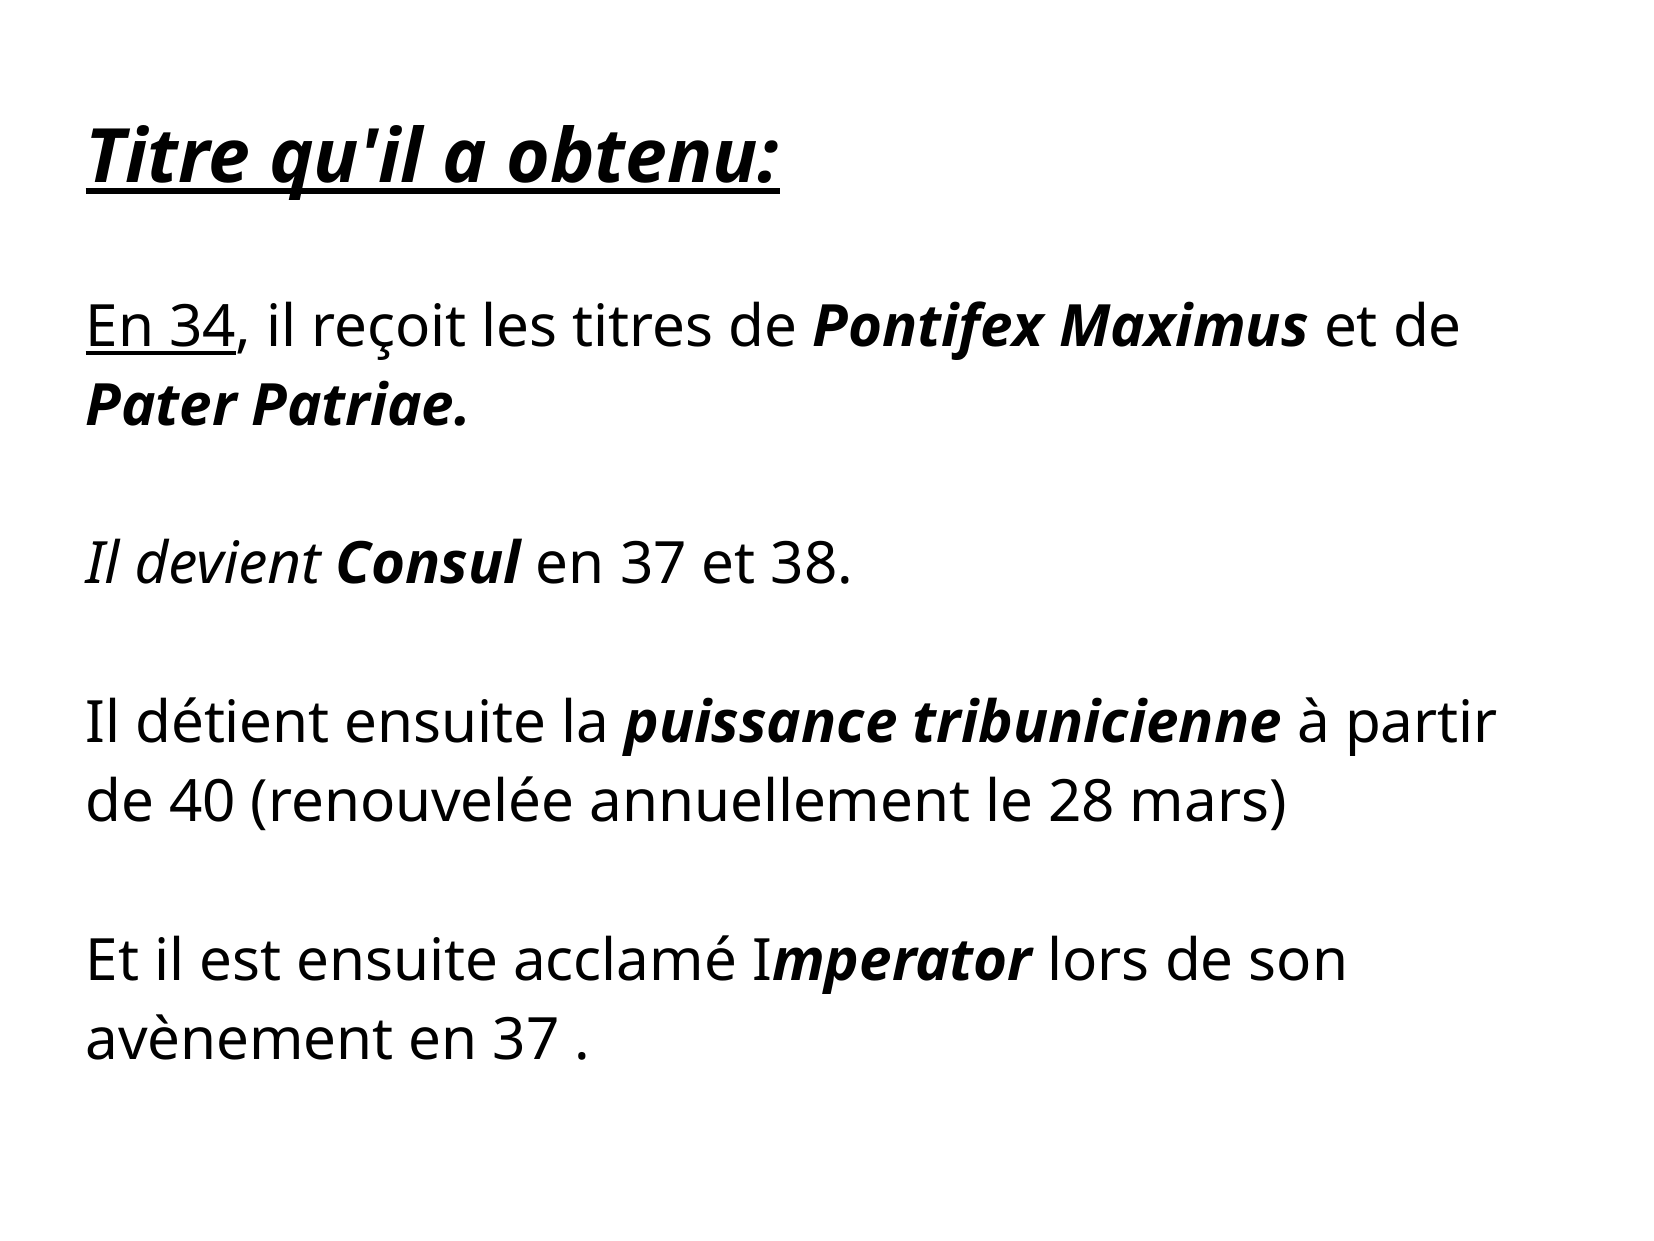

Titre qu'il a obtenu:
En 34, il reçoit les titres de Pontifex Maximus et de Pater Patriae.
Il devient Consul en 37 et 38.
Il détient ensuite la puissance tribunicienne à partir de 40 (renouvelée annuellement le 28 mars)
Et il est ensuite acclamé Imperator lors de son avènement en 37 .